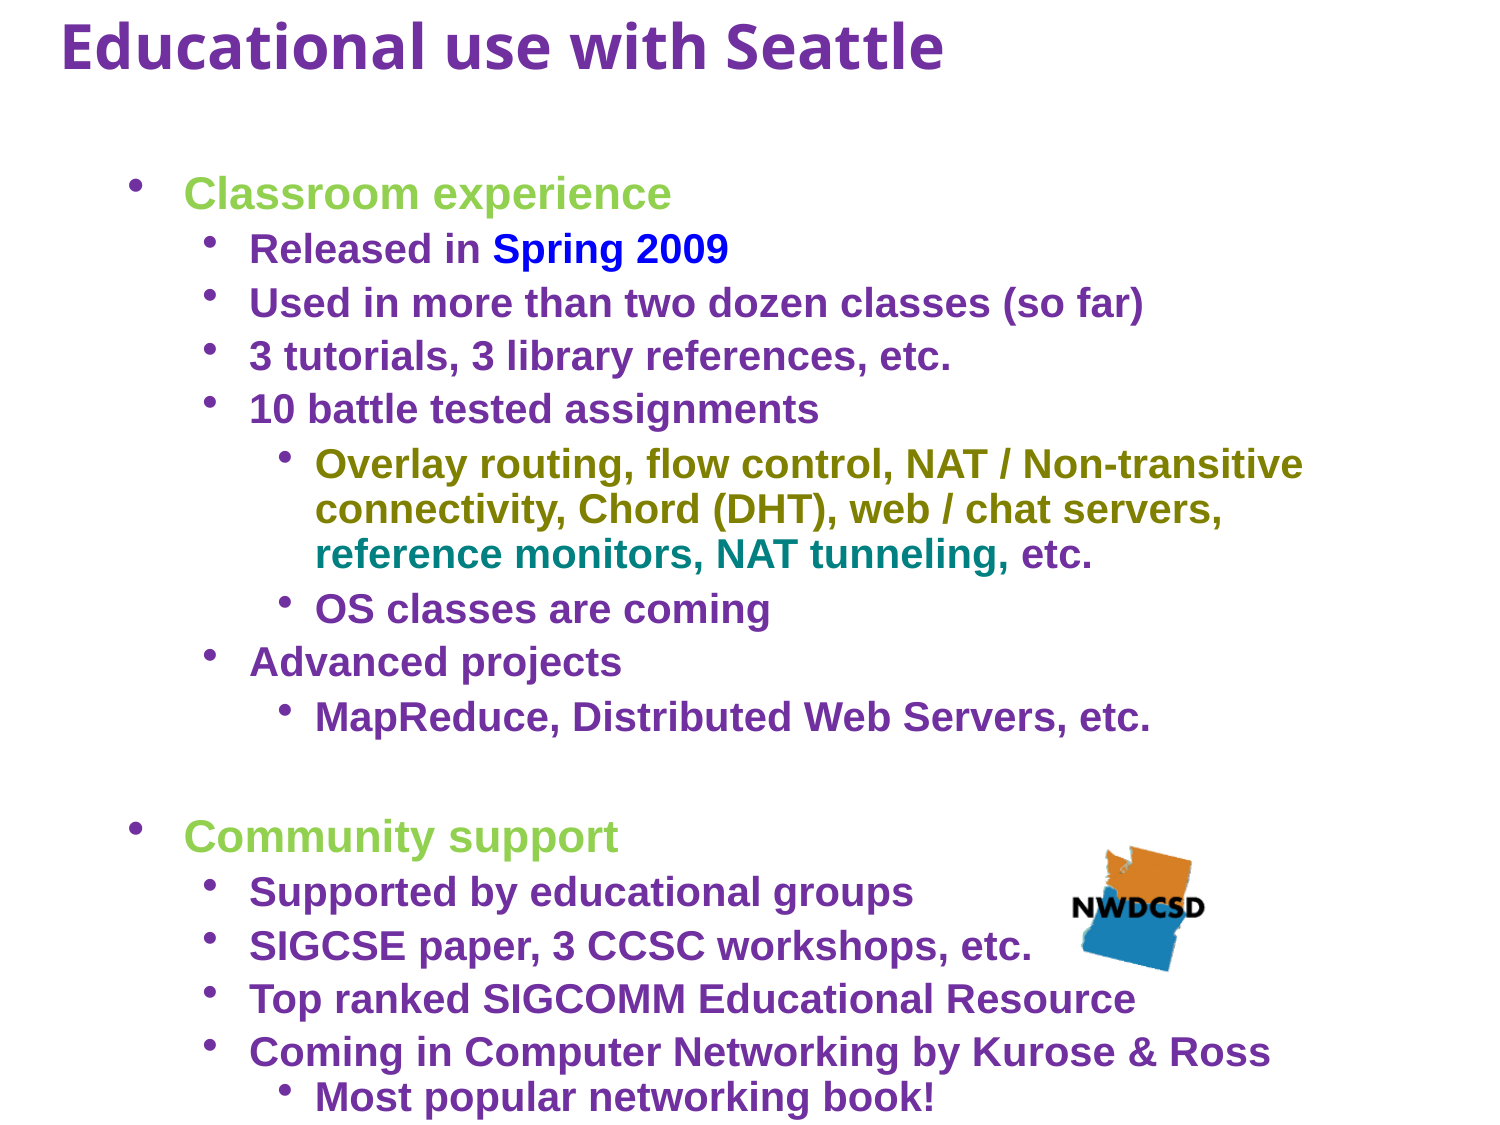

# Educational use with Seattle
Classroom experience
Released in Spring 2009
Used in more than two dozen classes (so far)
3 tutorials, 3 library references, etc.
10 battle tested assignments
Overlay routing, flow control, NAT / Non-transitive connectivity, Chord (DHT), web / chat servers, reference monitors, NAT tunneling, etc.
OS classes are coming
Advanced projects
MapReduce, Distributed Web Servers, etc.
Community support
Supported by educational groups
SIGCSE paper, 3 CCSC workshops, etc.
Top ranked SIGCOMM Educational Resource
Coming in Computer Networking by Kurose & Ross
Most popular networking book!